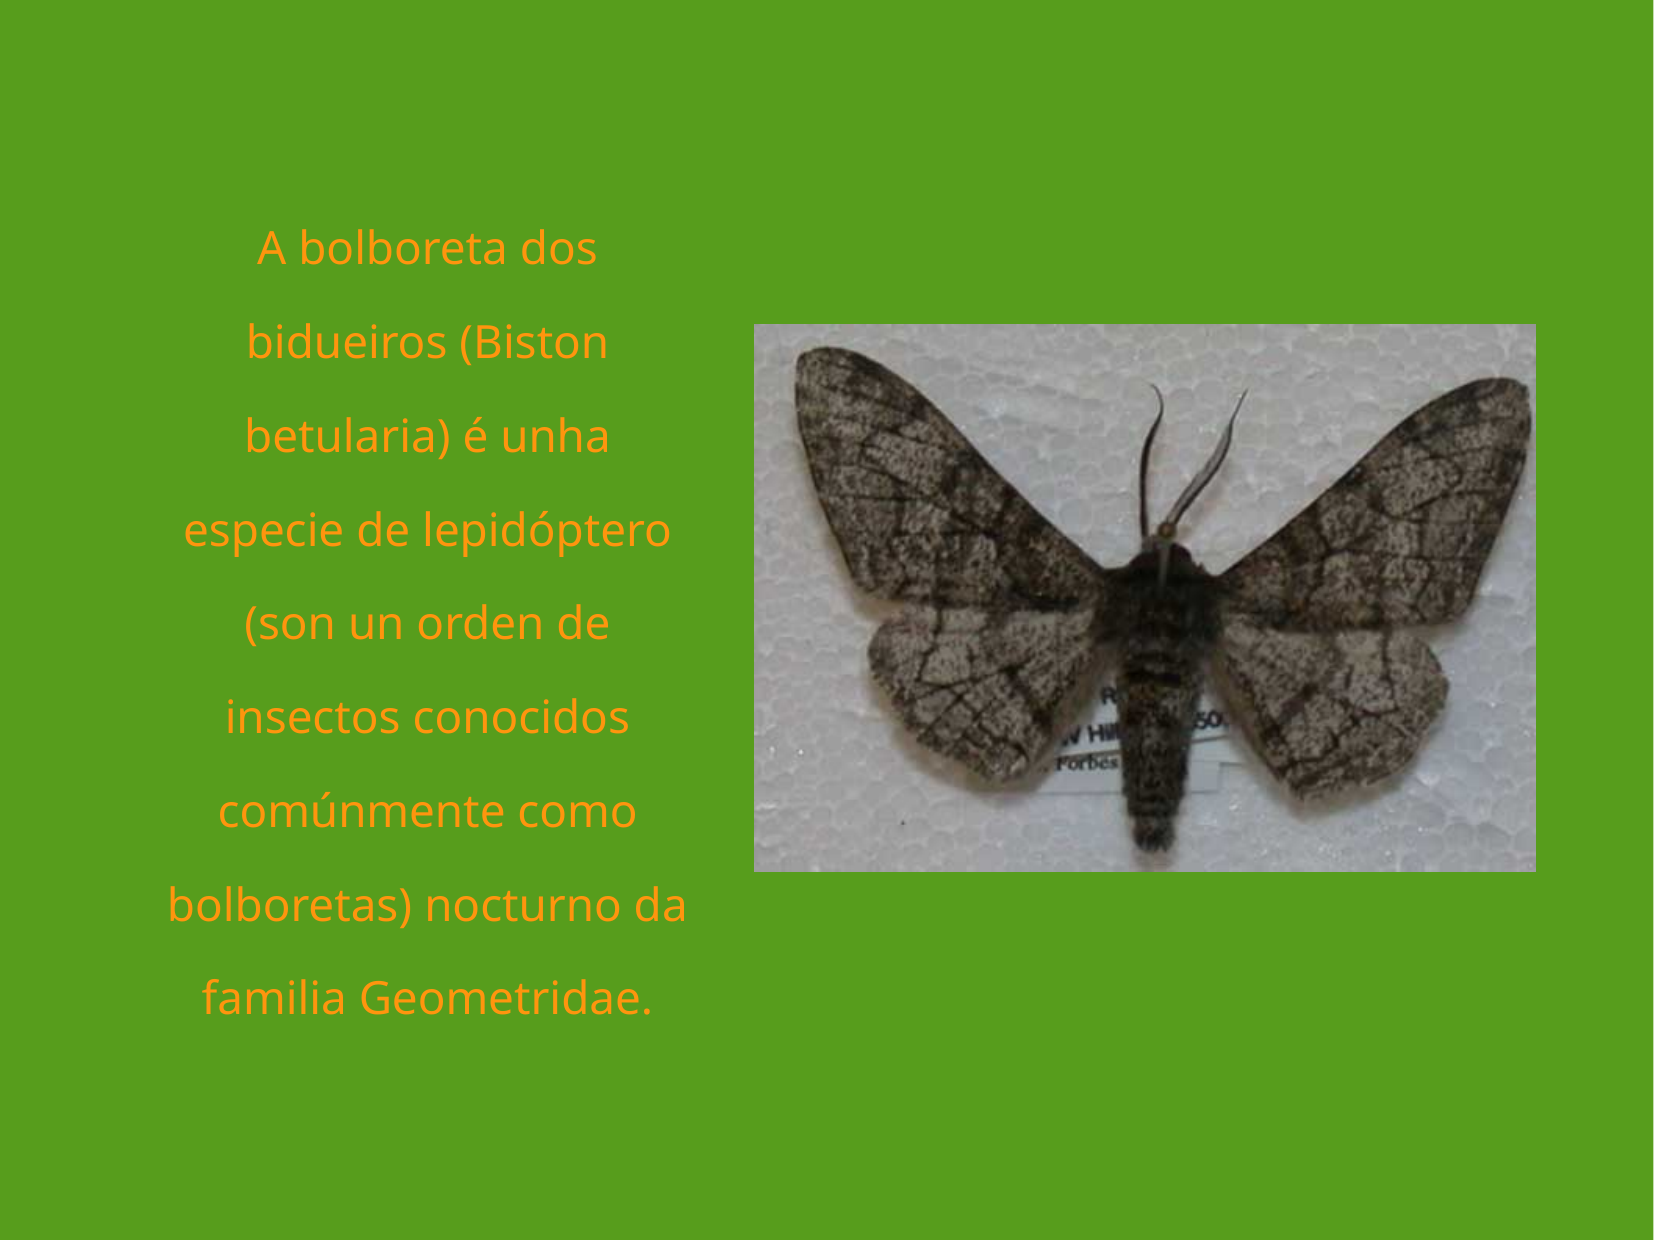

A bolboreta dos bidueiros (Biston betularia) é unha especie de lepidóptero (son un orden de insectos conocidos comúnmente como bolboretas) nocturno da familia Geometridae.